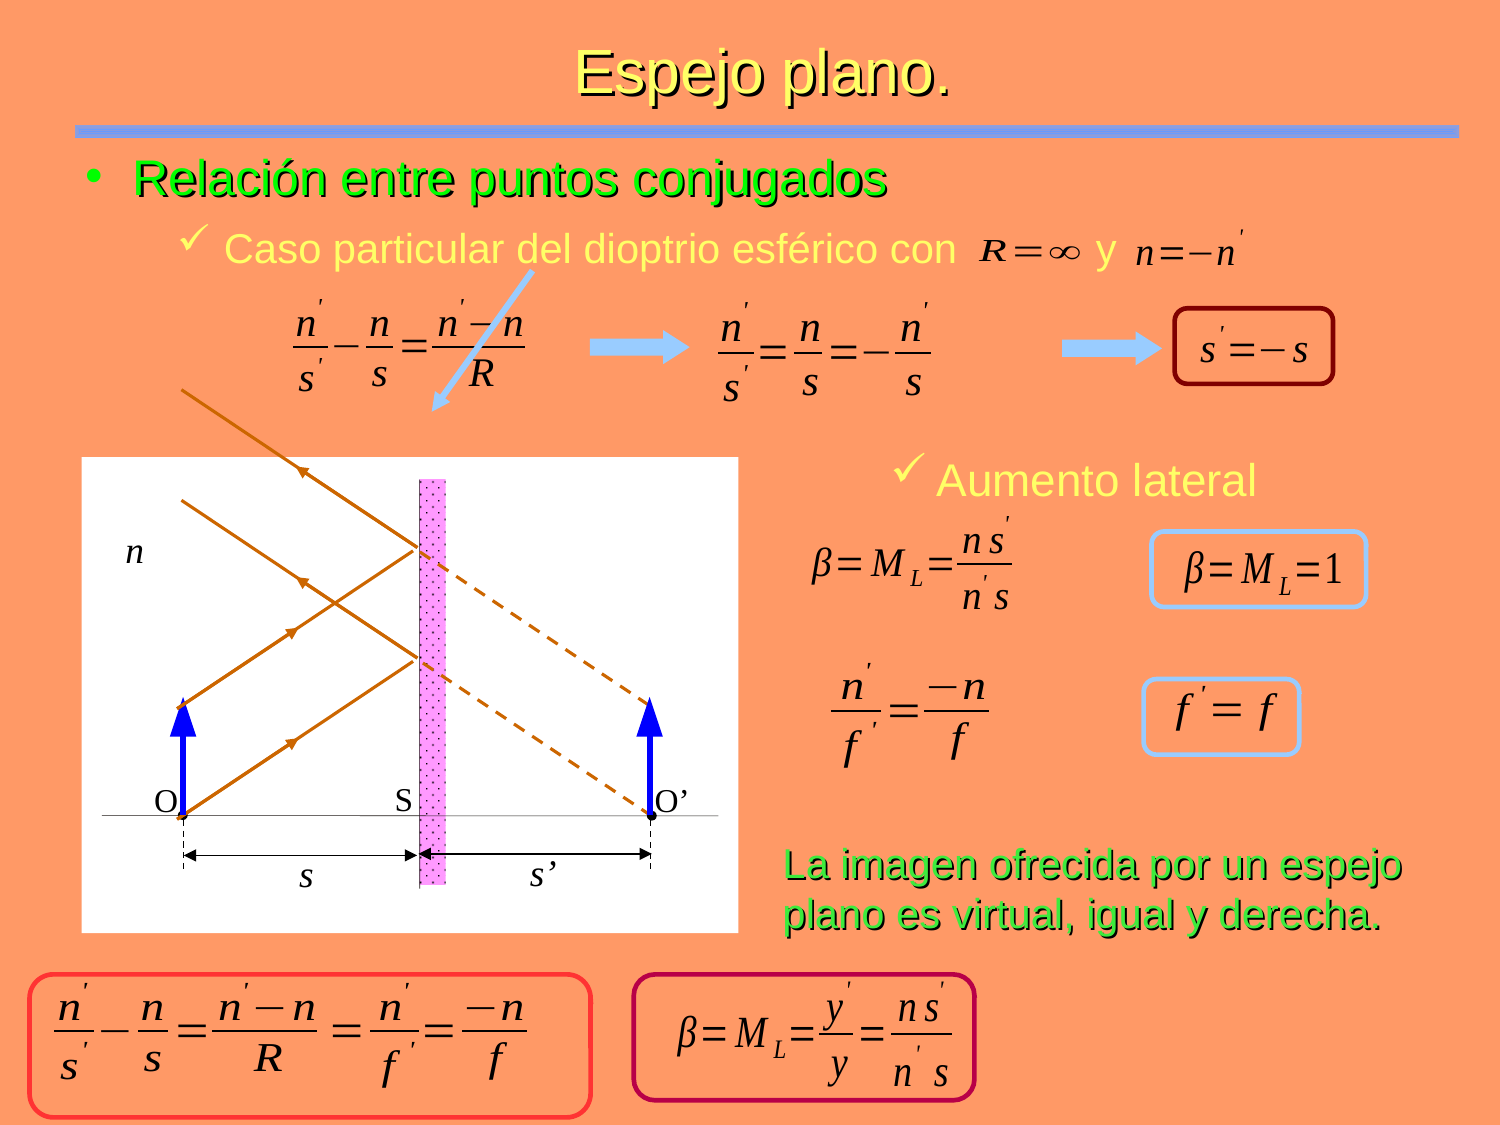

Espejo plano.
Relación entre puntos conjugados
Caso particular del dioptrio esférico con y
Aumento lateral
n
S
O
O’
s
s’
La imagen ofrecida por un espejo plano es virtual, igual y derecha.